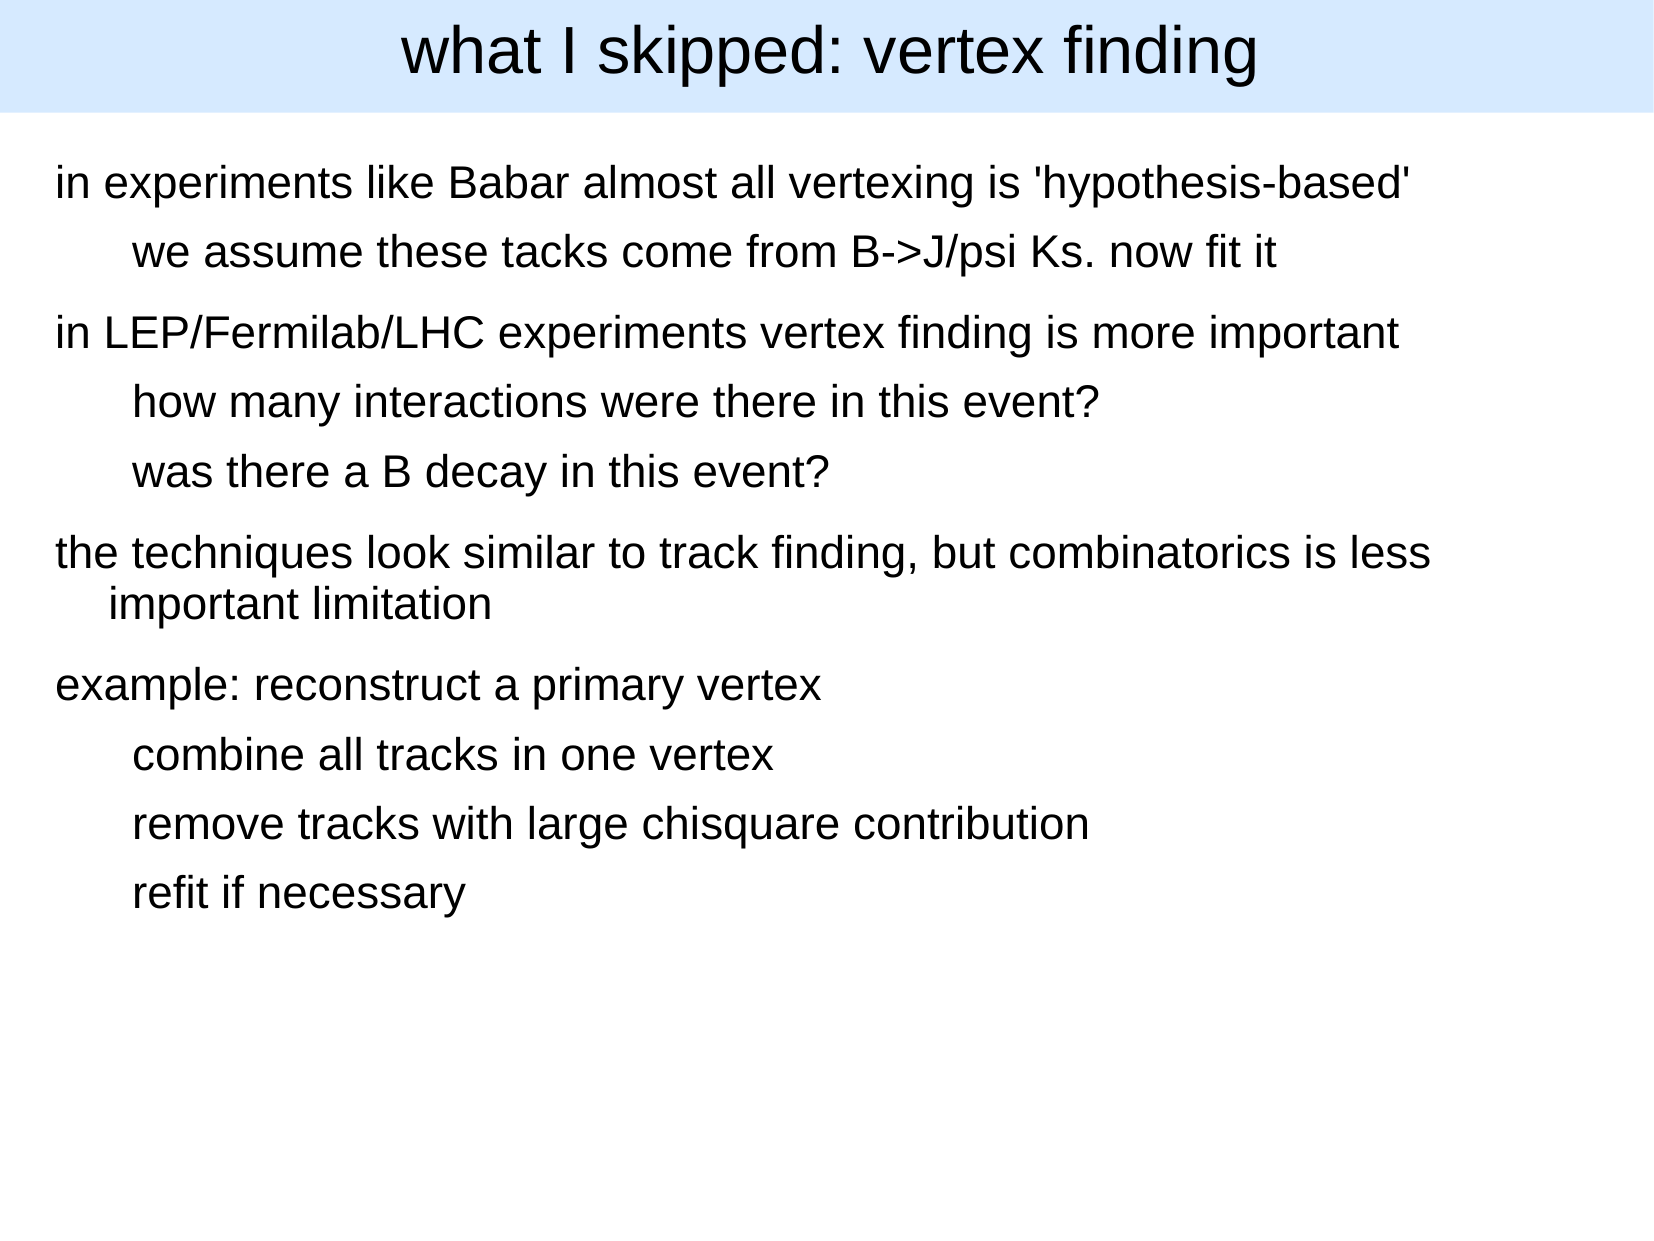

# what I skipped: vertex finding
in experiments like Babar almost all vertexing is 'hypothesis-based'
we assume these tacks come from B->J/psi Ks. now fit it
in LEP/Fermilab/LHC experiments vertex finding is more important
how many interactions were there in this event?
was there a B decay in this event?
the techniques look similar to track finding, but combinatorics is less important limitation
example: reconstruct a primary vertex
combine all tracks in one vertex
remove tracks with large chisquare contribution
refit if necessary